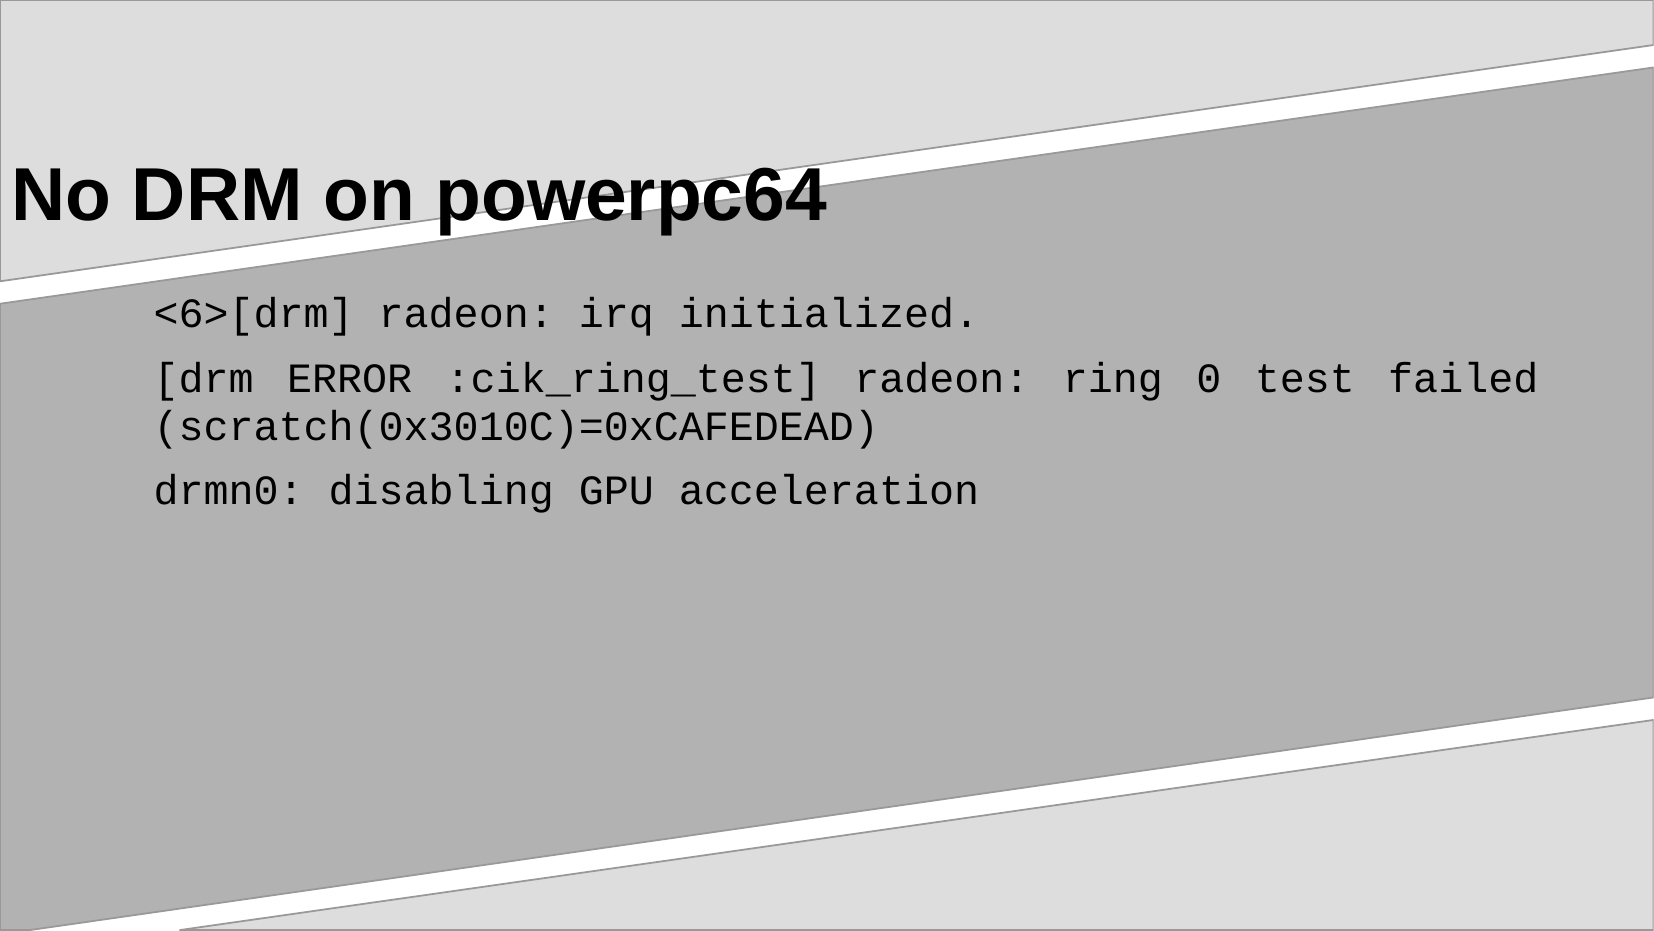

# No DRM on powerpc64
<6>[drm] radeon: irq initialized.
[drm ERROR :cik_ring_test] radeon: ring 0 test failed (scratch(0x3010C)=0xCAFEDEAD)
drmn0: disabling GPU acceleration